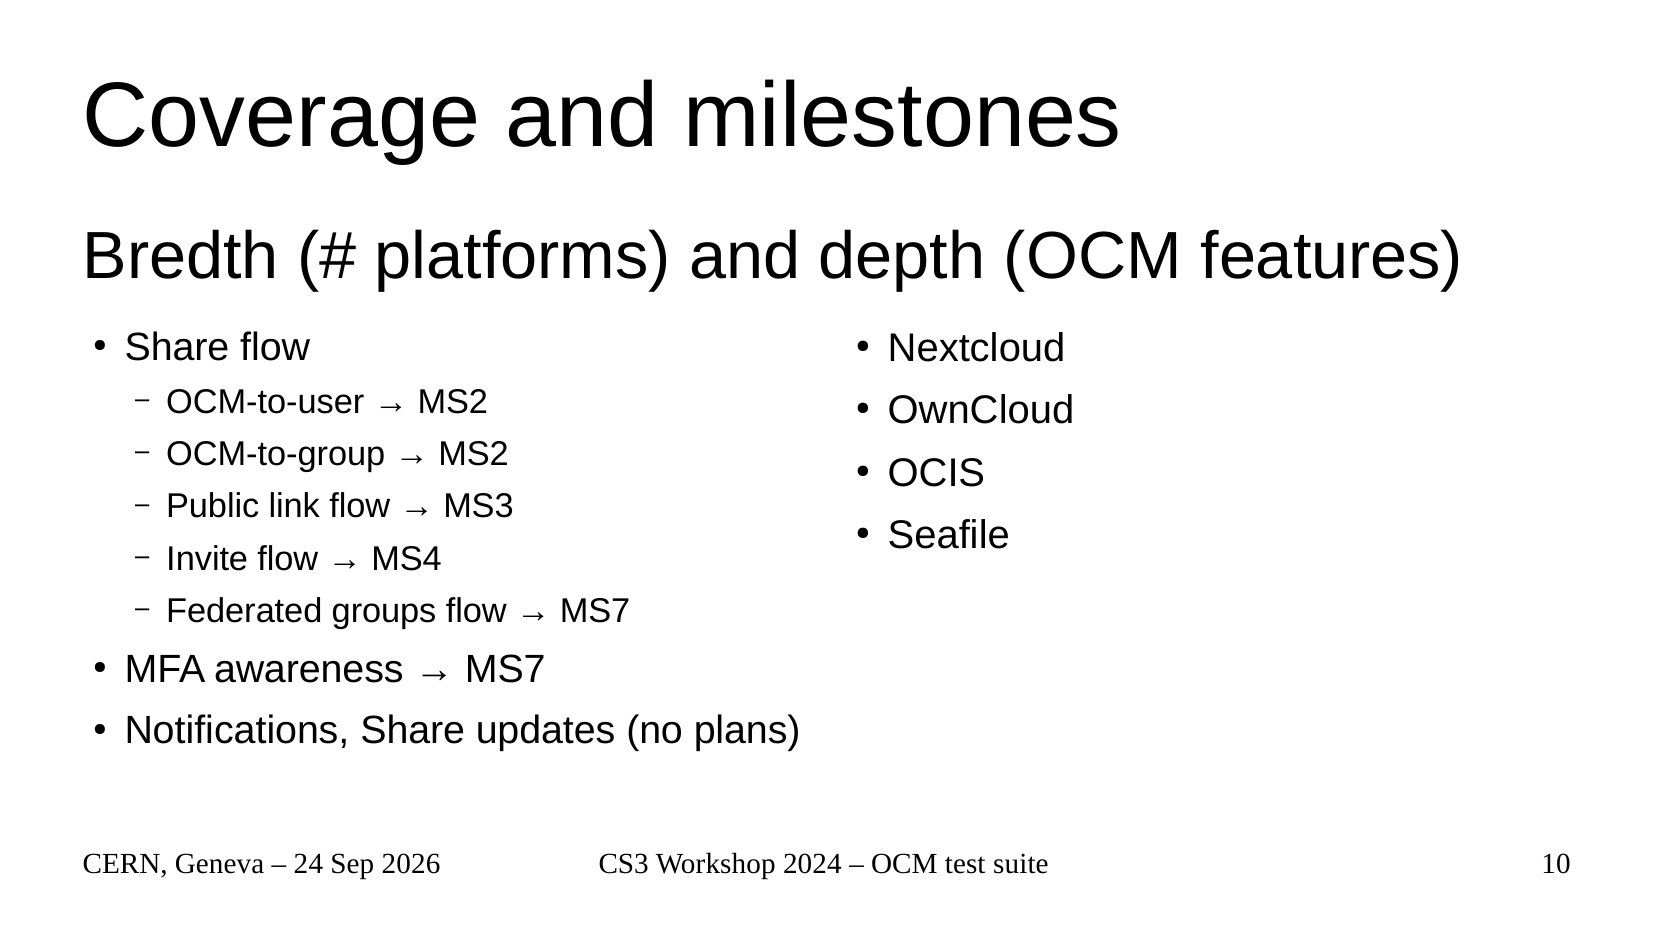

# Coverage and milestones
Bredth (# platforms) and depth (OCM features)
Share flow
OCM-to-user → MS2
OCM-to-group → MS2
Public link flow → MS3
Invite flow → MS4
Federated groups flow → MS7
MFA awareness → MS7
Notifications, Share updates (no plans)
Nextcloud
OwnCloud
OCIS
Seafile
10